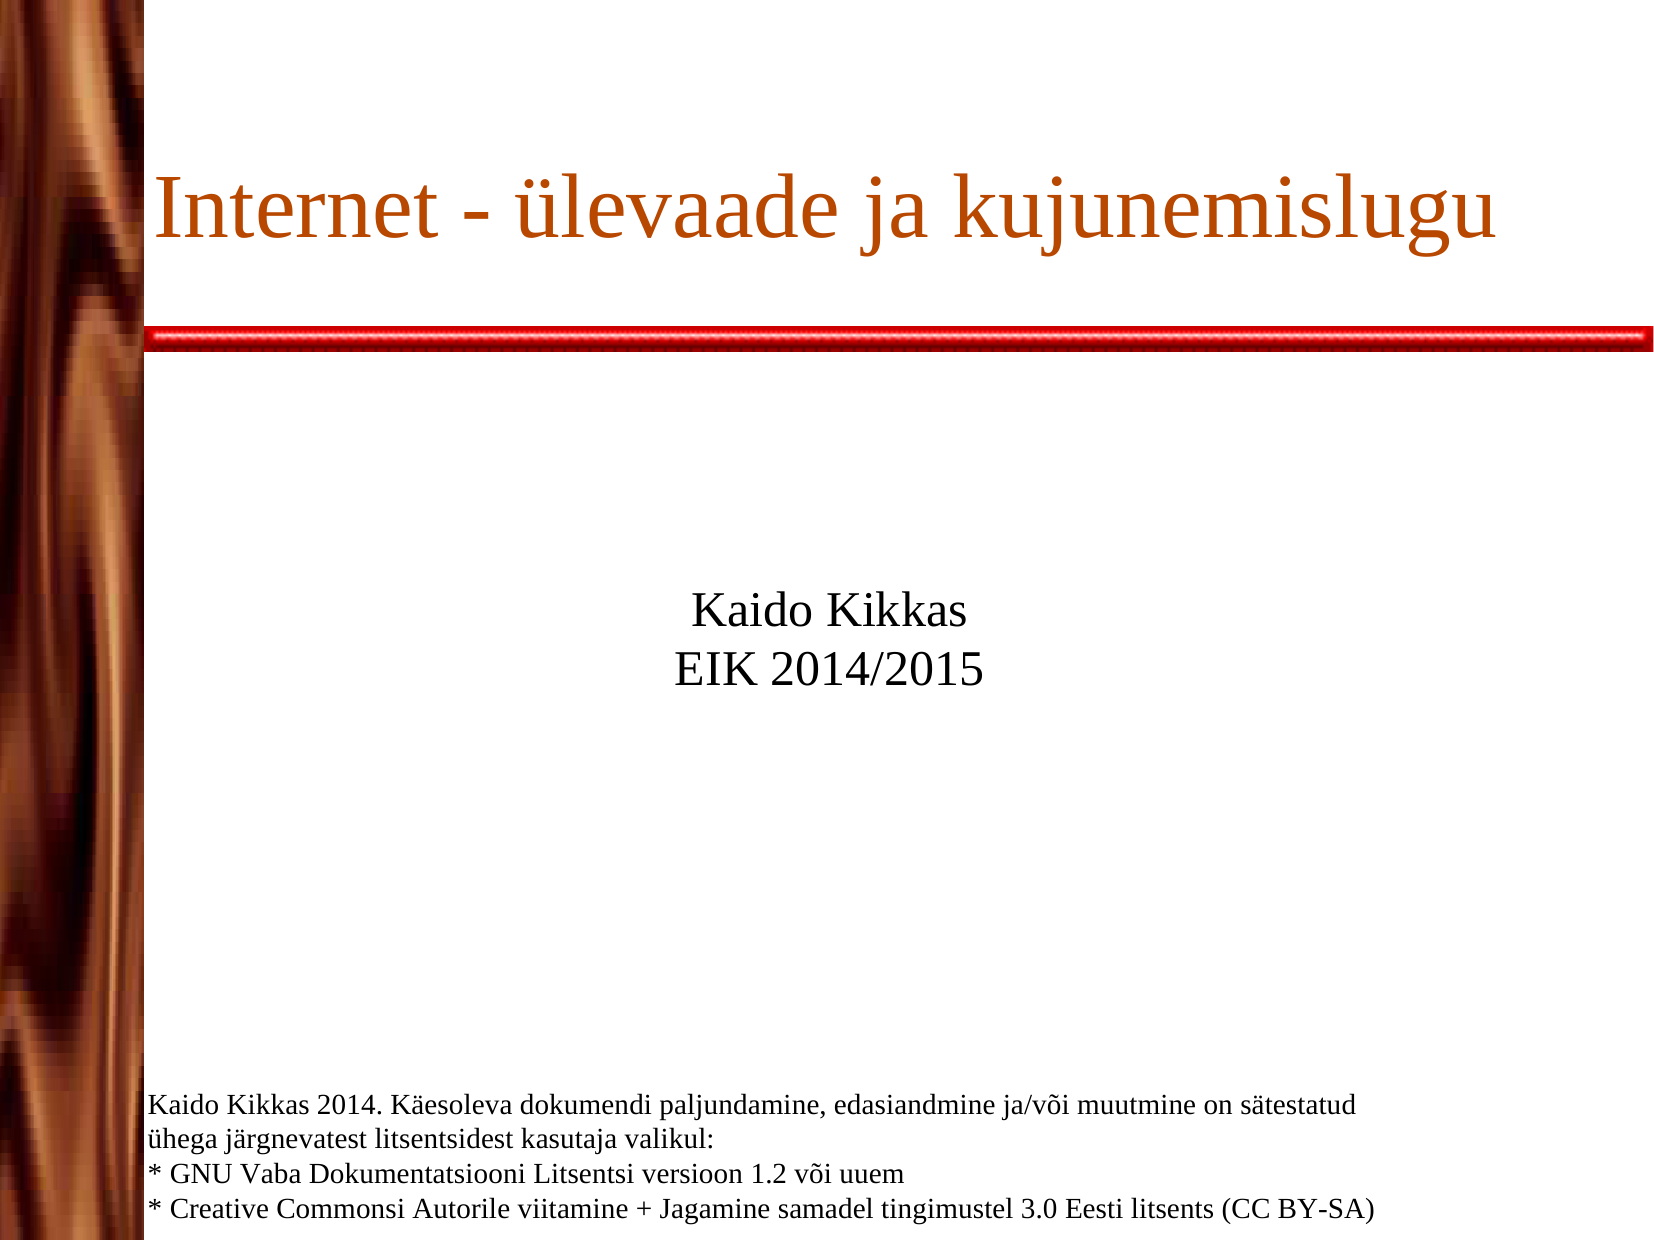

# Internet - ülevaade ja kujunemislugu
Kaido Kikkas
EIK 2014/2015
Kaido Kikkas 2014. Käesoleva dokumendi paljundamine, edasiandmine ja/või muutmine on sätestatud
ühega järgnevatest litsentsidest kasutaja valikul:
* GNU Vaba Dokumentatsiooni Litsentsi versioon 1.2 või uuem
* Creative Commonsi Autorile viitamine + Jagamine samadel tingimustel 3.0 Eesti litsents (CC BY-SA)